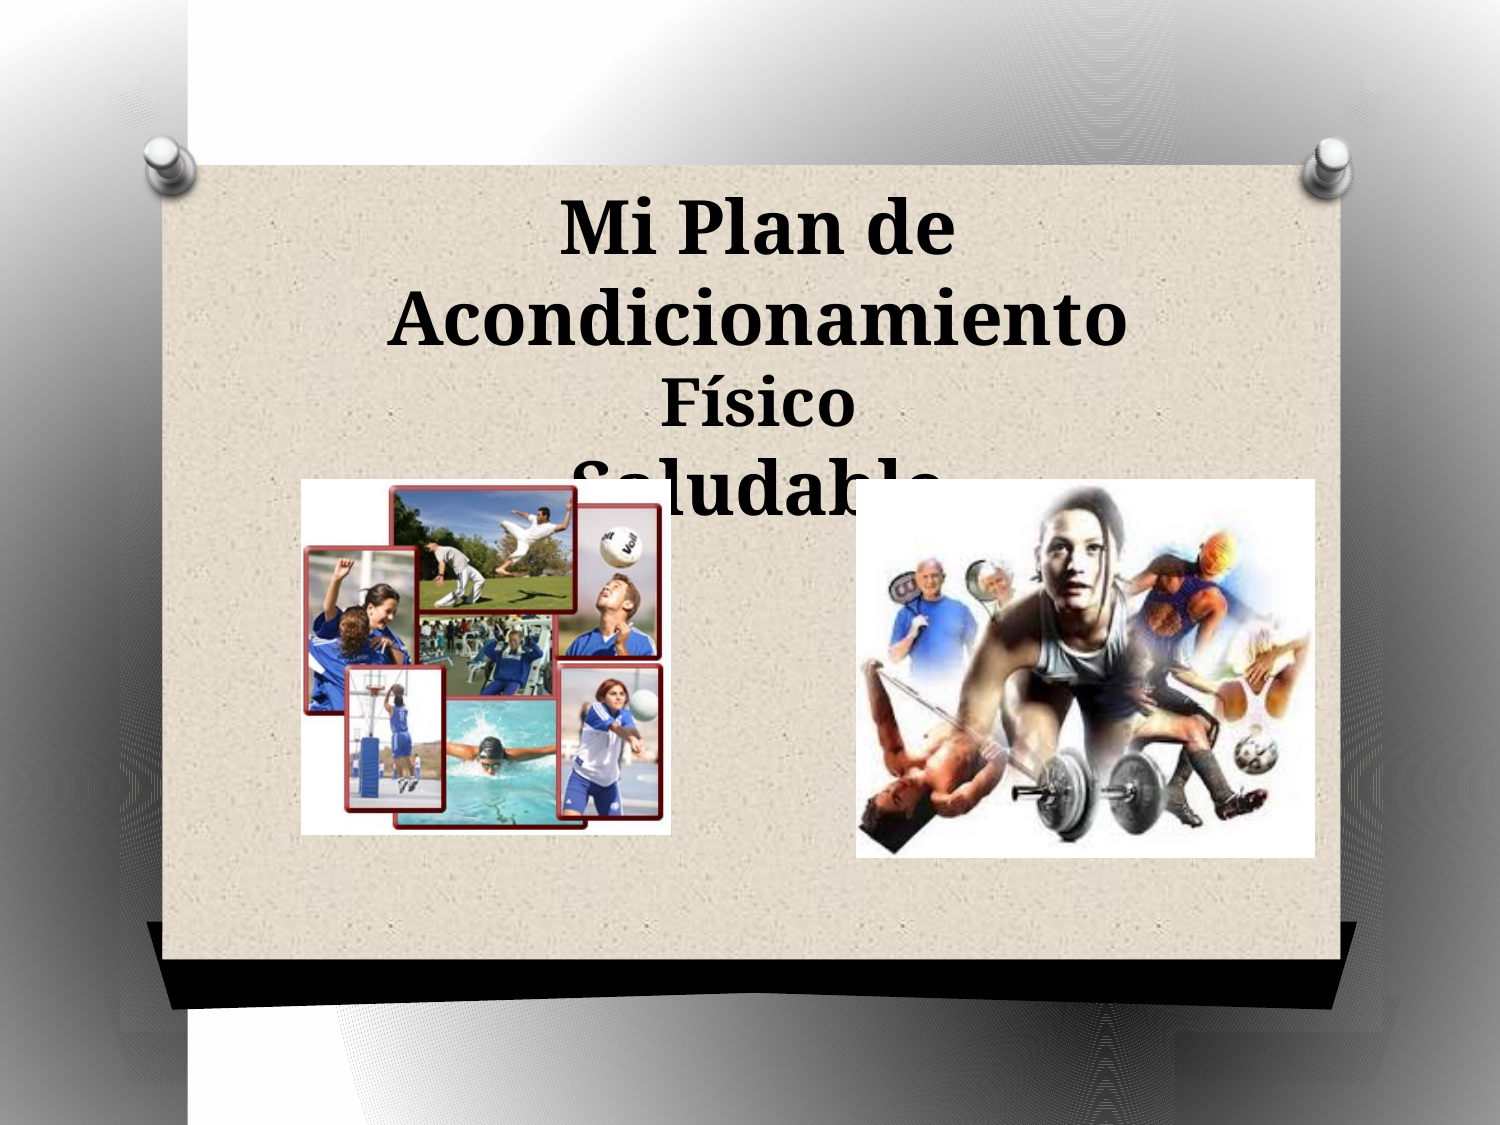

# Mi Plan de Acondicionamiento Físico Saludable